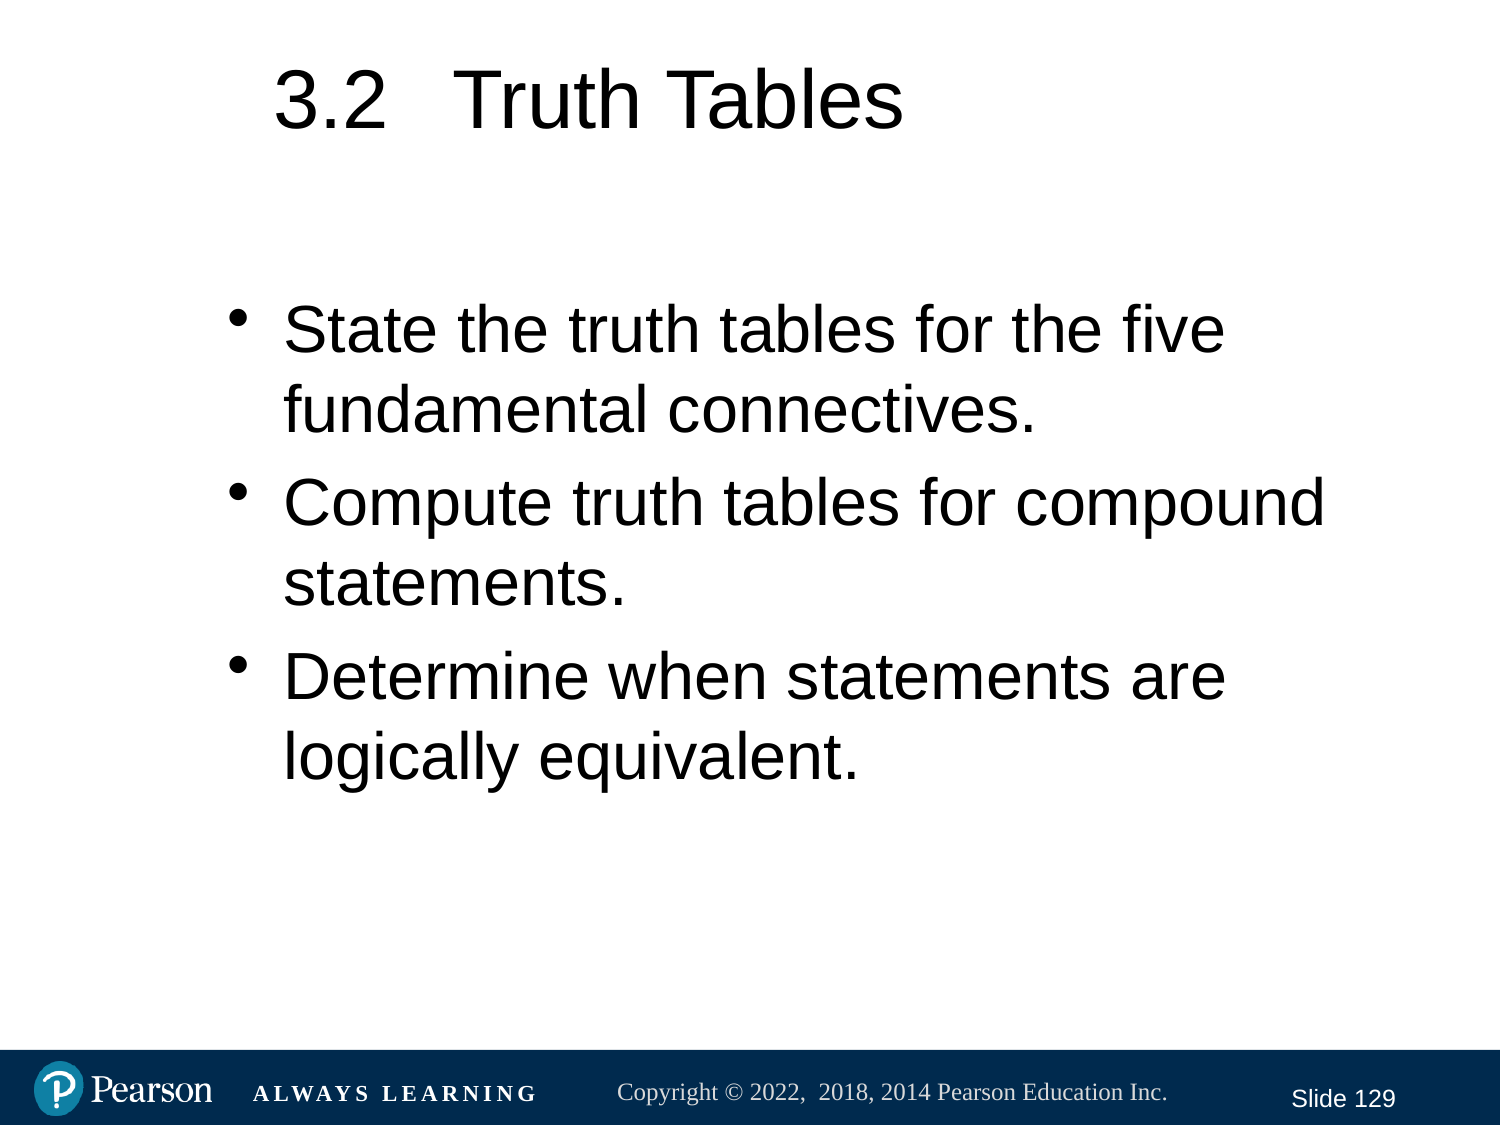

3.2
# Truth Tables
State the truth tables for the five fundamental connectives.
Compute truth tables for compound statements.
Determine when statements are logically equivalent.